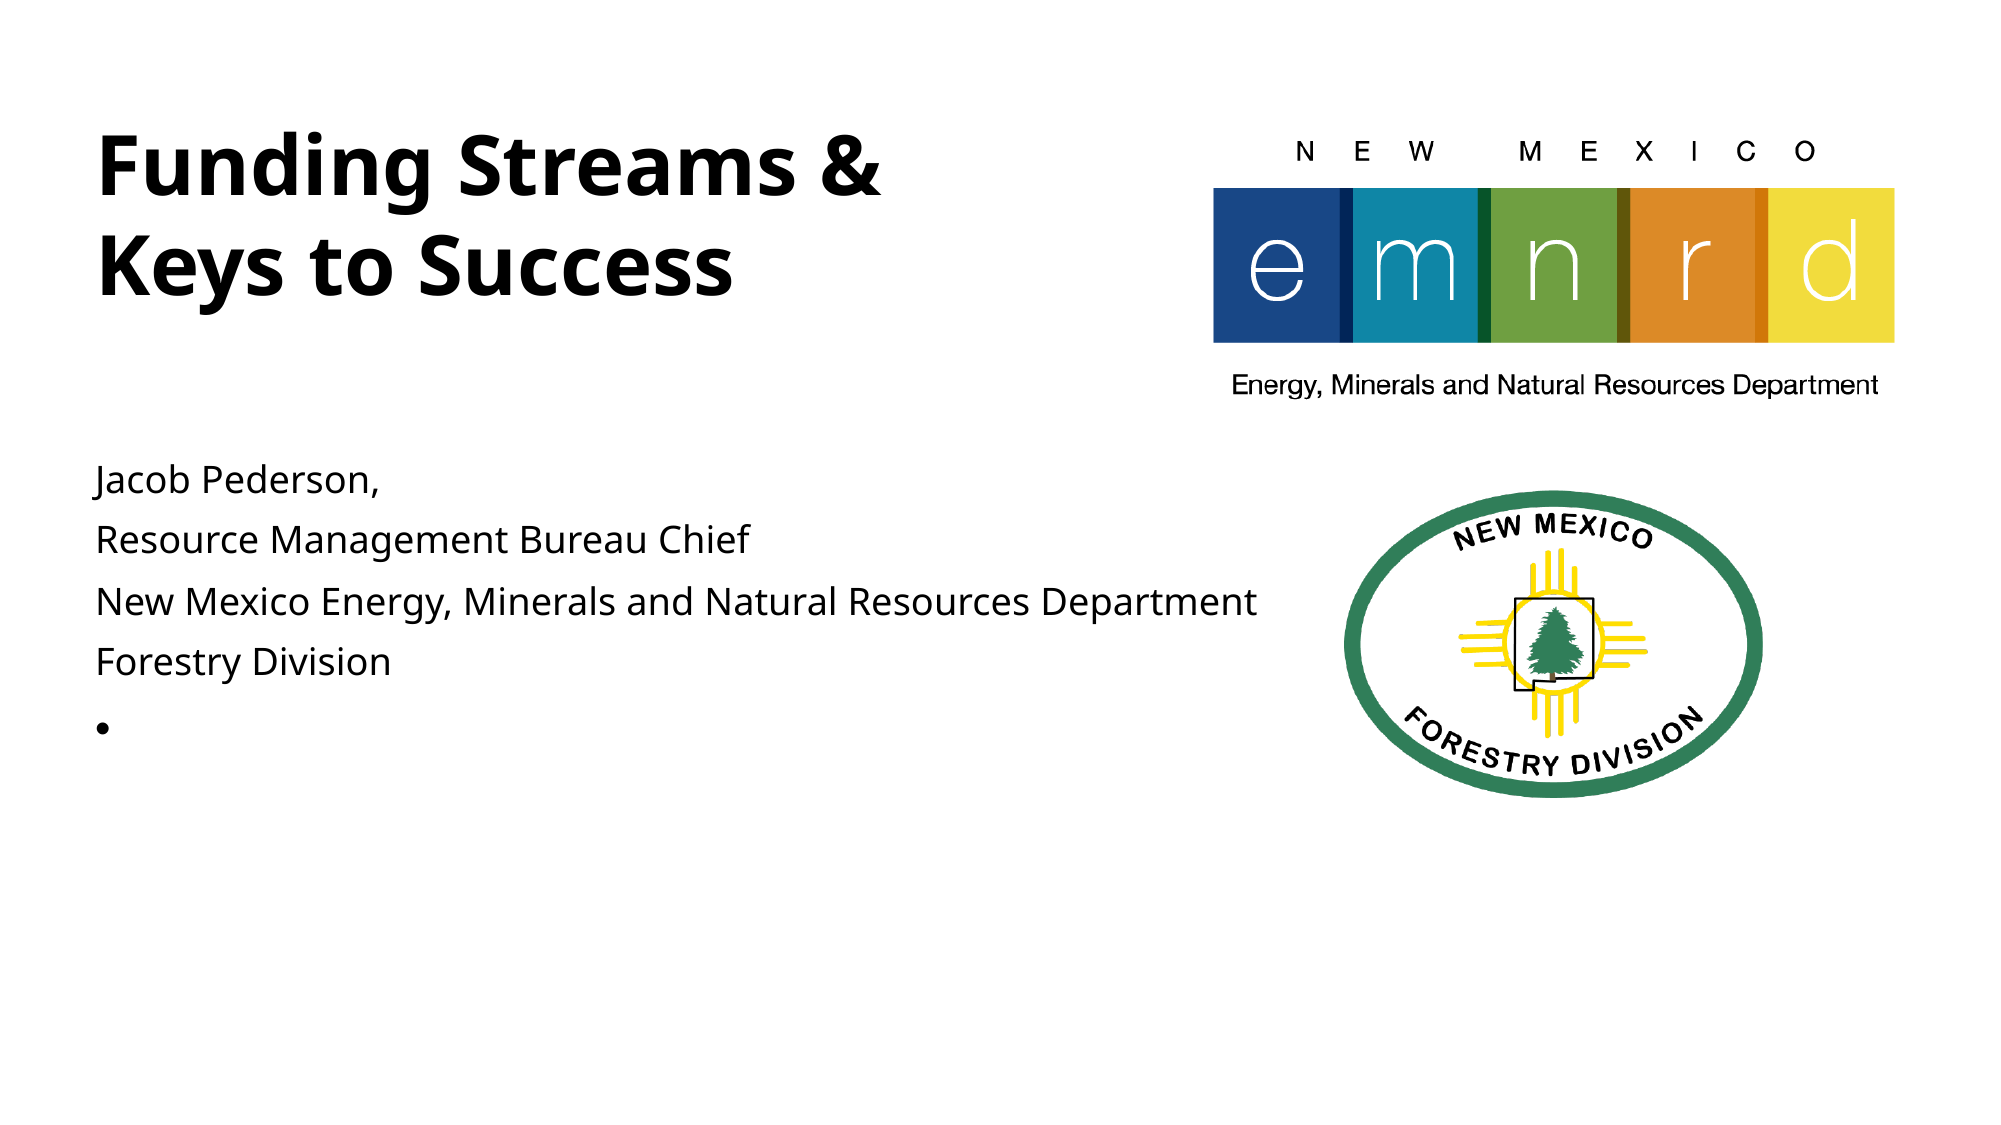

Funding Streams & Keys to Success
# Jacob Pederson,
Resource Management Bureau Chief
New Mexico Energy, Minerals and Natural Resources Department
Forestry Division